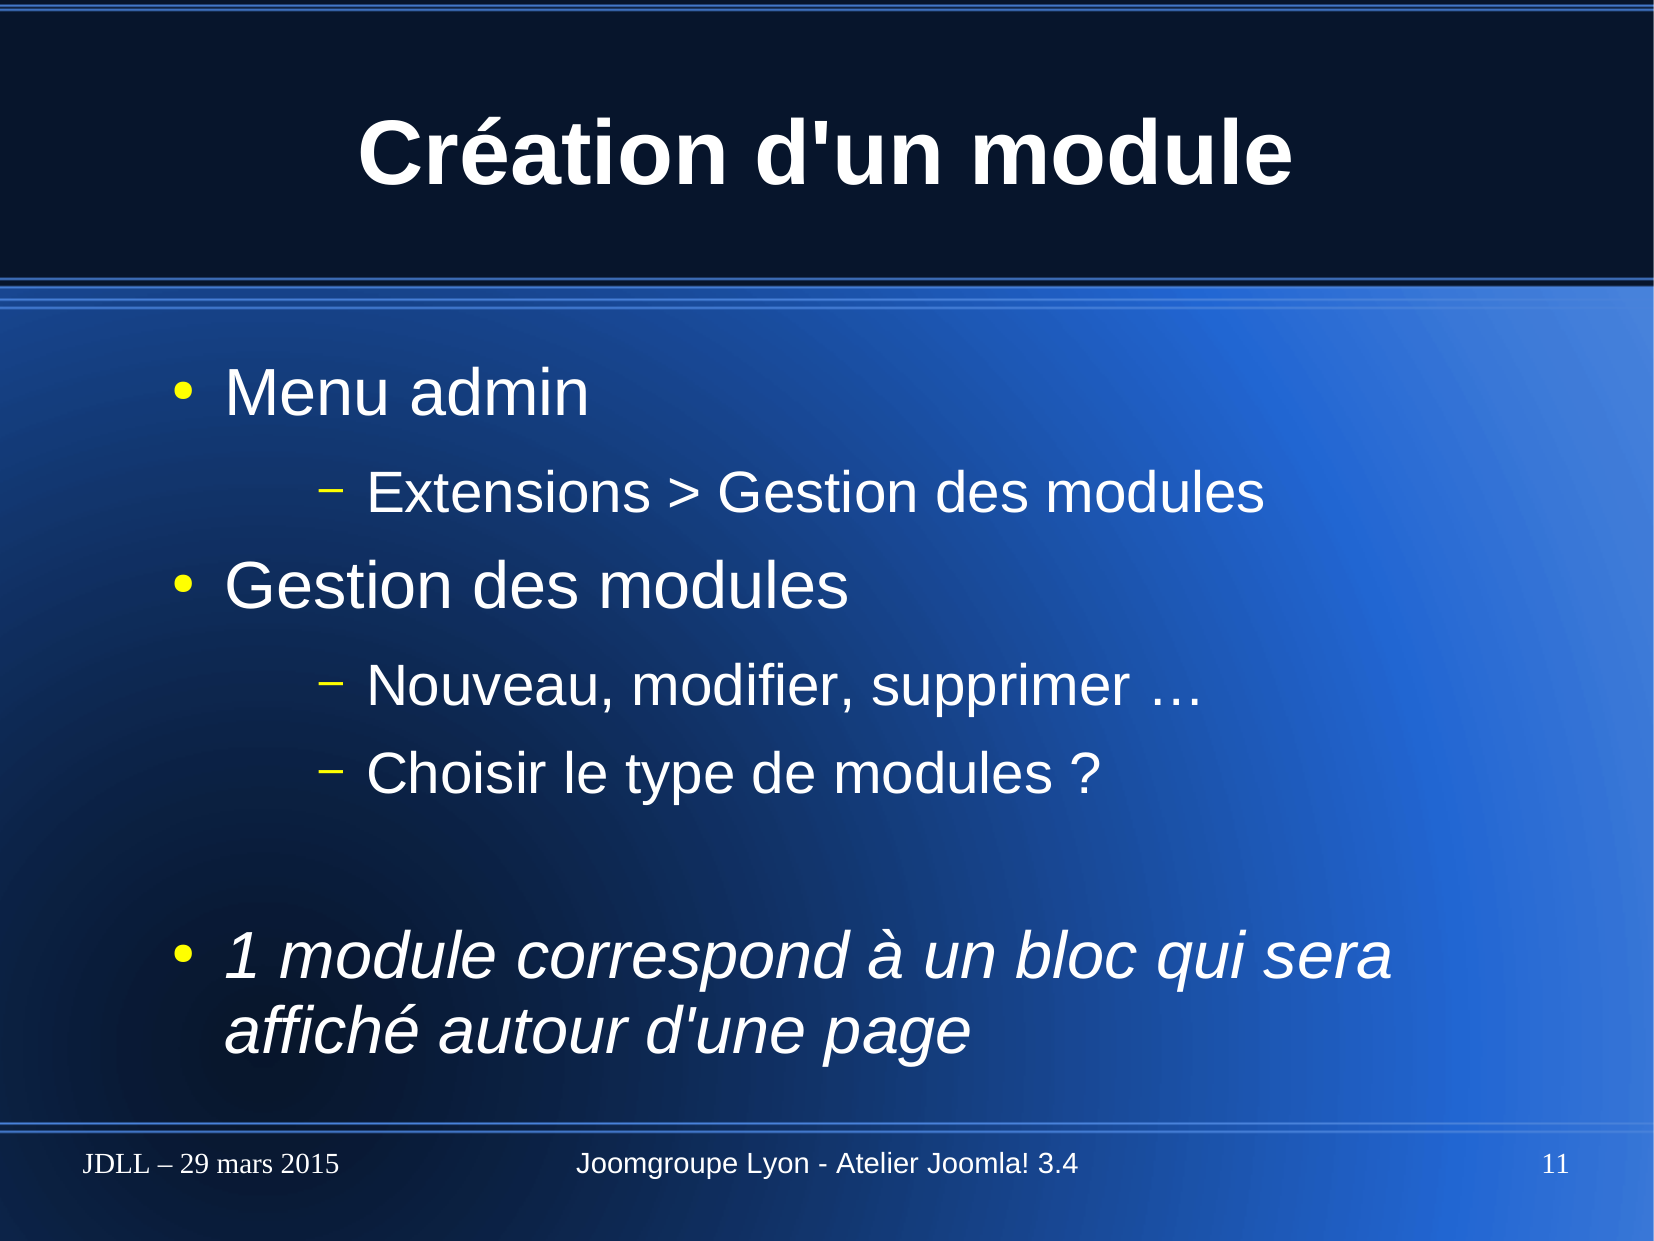

# Création d'un module
Menu admin
Extensions > Gestion des modules
Gestion des modules
Nouveau, modifier, supprimer …
Choisir le type de modules ?
1 module correspond à un bloc qui sera affiché autour d'une page
29/03/2015
Joomgroupe Lyon - Atelier Joomla! 3.4
11